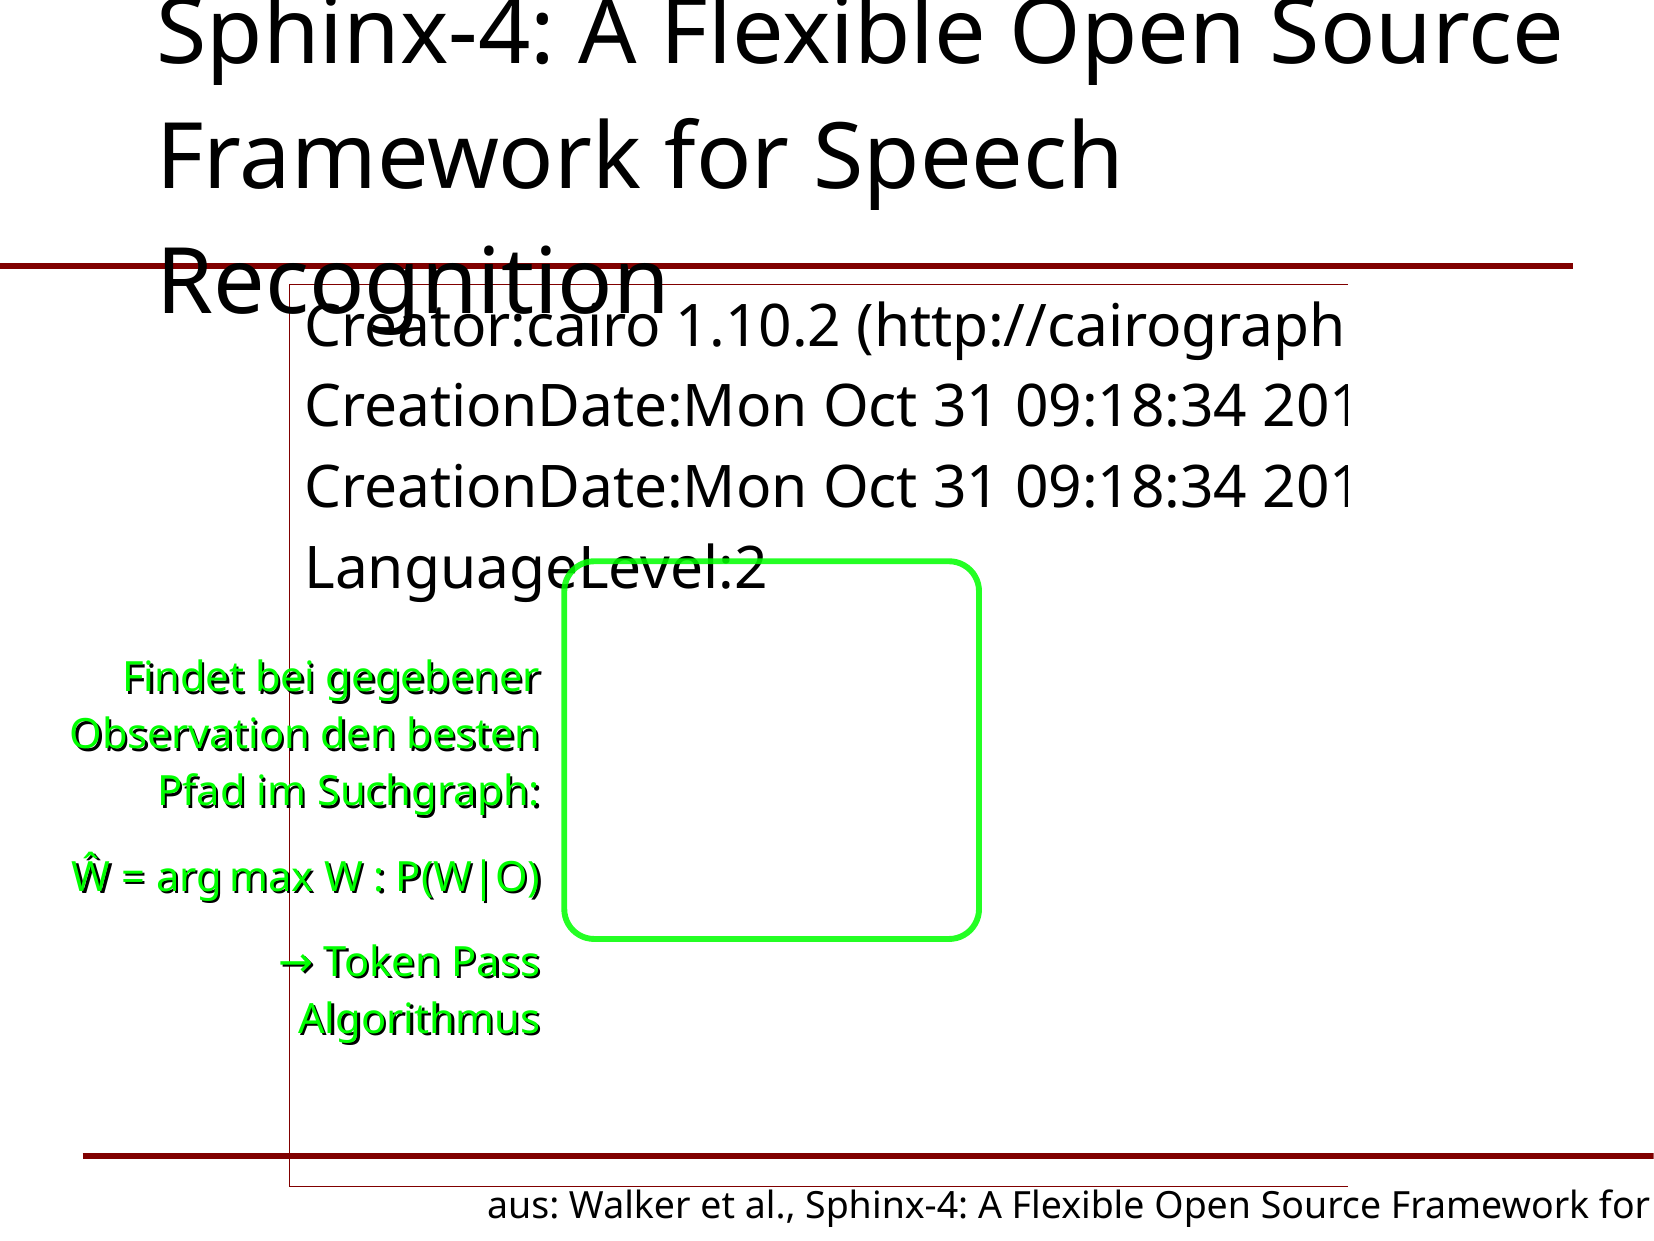

# Sphinx-4: A Flexible Open Source Framework for Speech Recognition
Findet bei gegebener
Observation den besten
Pfad im Suchgraph:
Ŵ = arg max W : P(W|O)
→ Token Pass Algorithmus
aus: Walker et al., Sphinx-4: A Flexible Open Source Framework for SR, 2004.